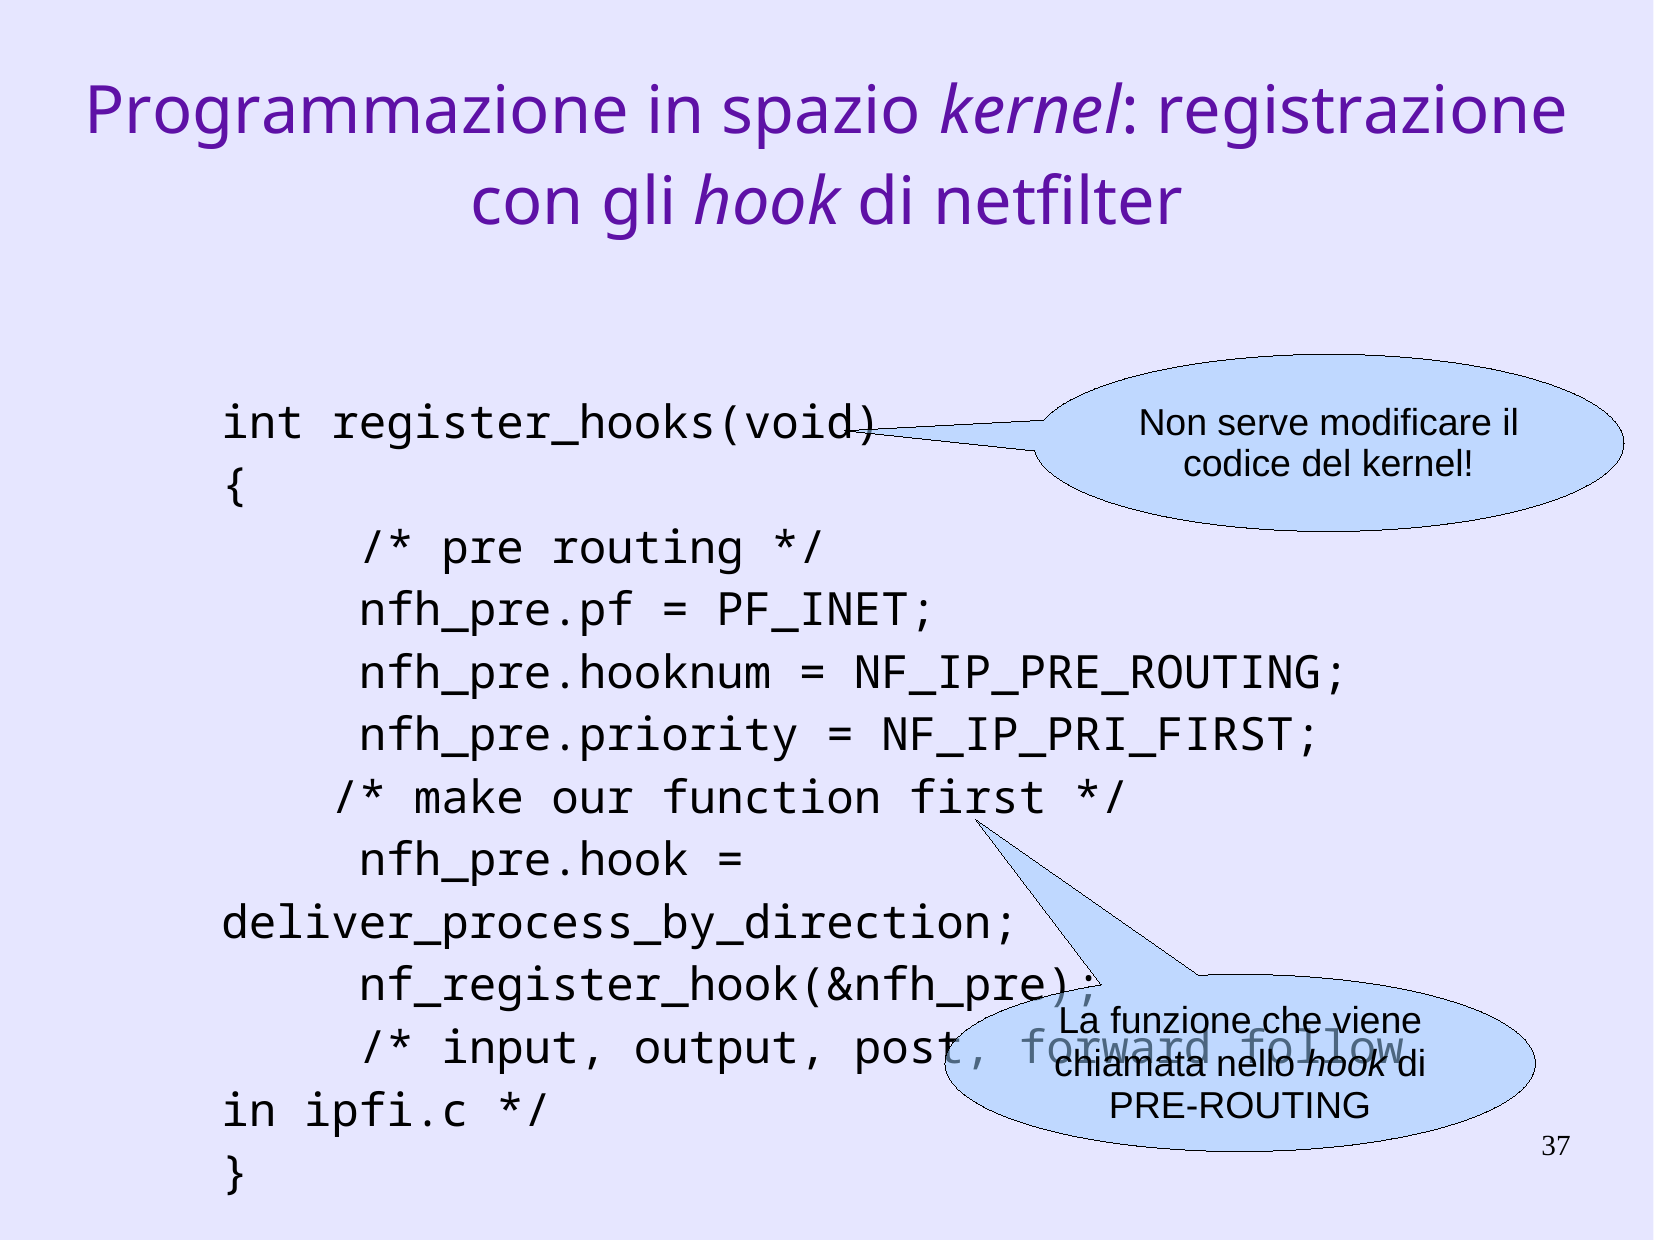

# Programmazione in spazio kernel: registrazione con gli hook di netfilter
Non serve modificare il codice del kernel!
int register_hooks(void)
{
 /* pre routing */
 nfh_pre.pf = PF_INET;
 nfh_pre.hooknum = NF_IP_PRE_ROUTING;
 nfh_pre.priority = NF_IP_PRI_FIRST; /* make our function first */
 nfh_pre.hook = 		 deliver_process_by_direction;
 nf_register_hook(&nfh_pre);
 /* input, output, post, forward follow in ipfi.c */
}
La funzione che viene
chiamata nello hook di
PRE-ROUTING
37